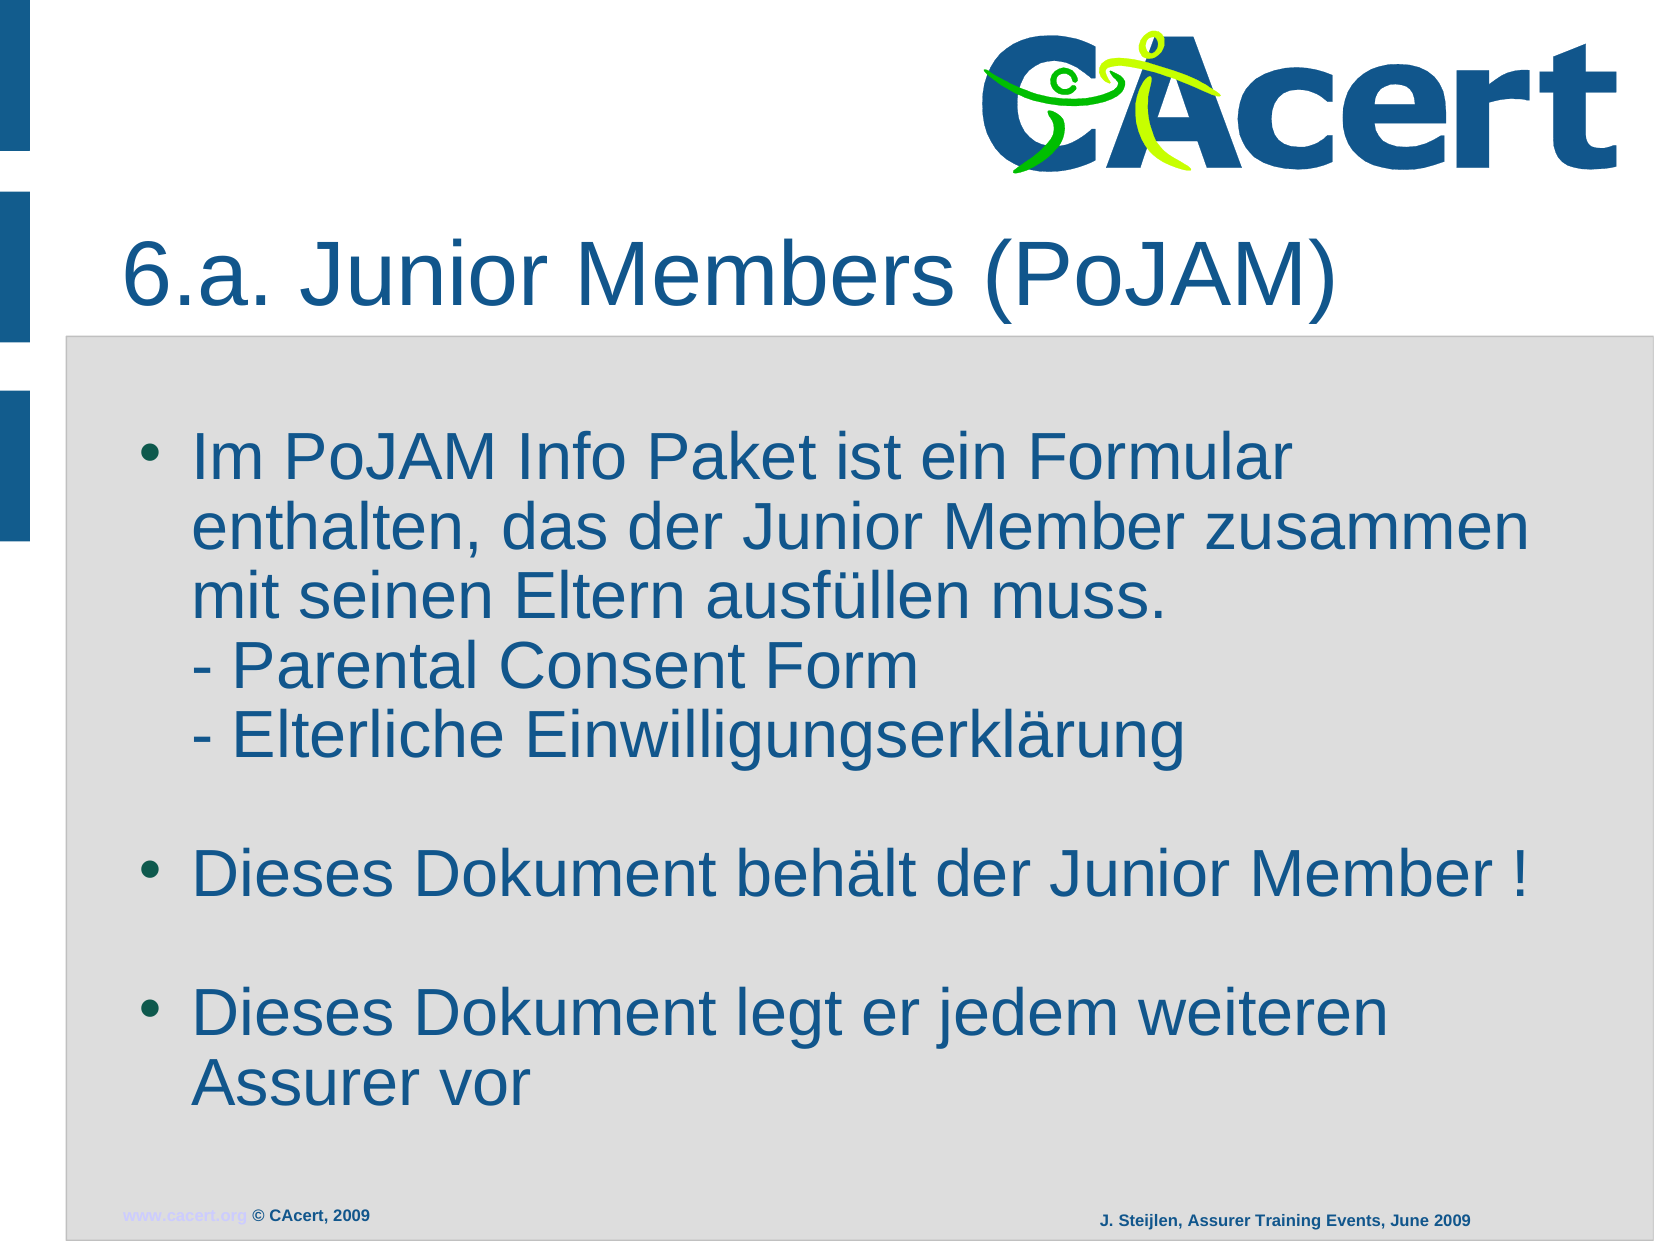

# 6.a. Junior Members (PoJAM)
Im PoJAM Info Paket ist ein Formular enthalten, das der Junior Member zusammen mit seinen Eltern ausfüllen muss.
- Parental Consent Form
- Elterliche Einwilligungserklärung
Dieses Dokument behält der Junior Member !
Dieses Dokument legt er jedem weiteren Assurer vor